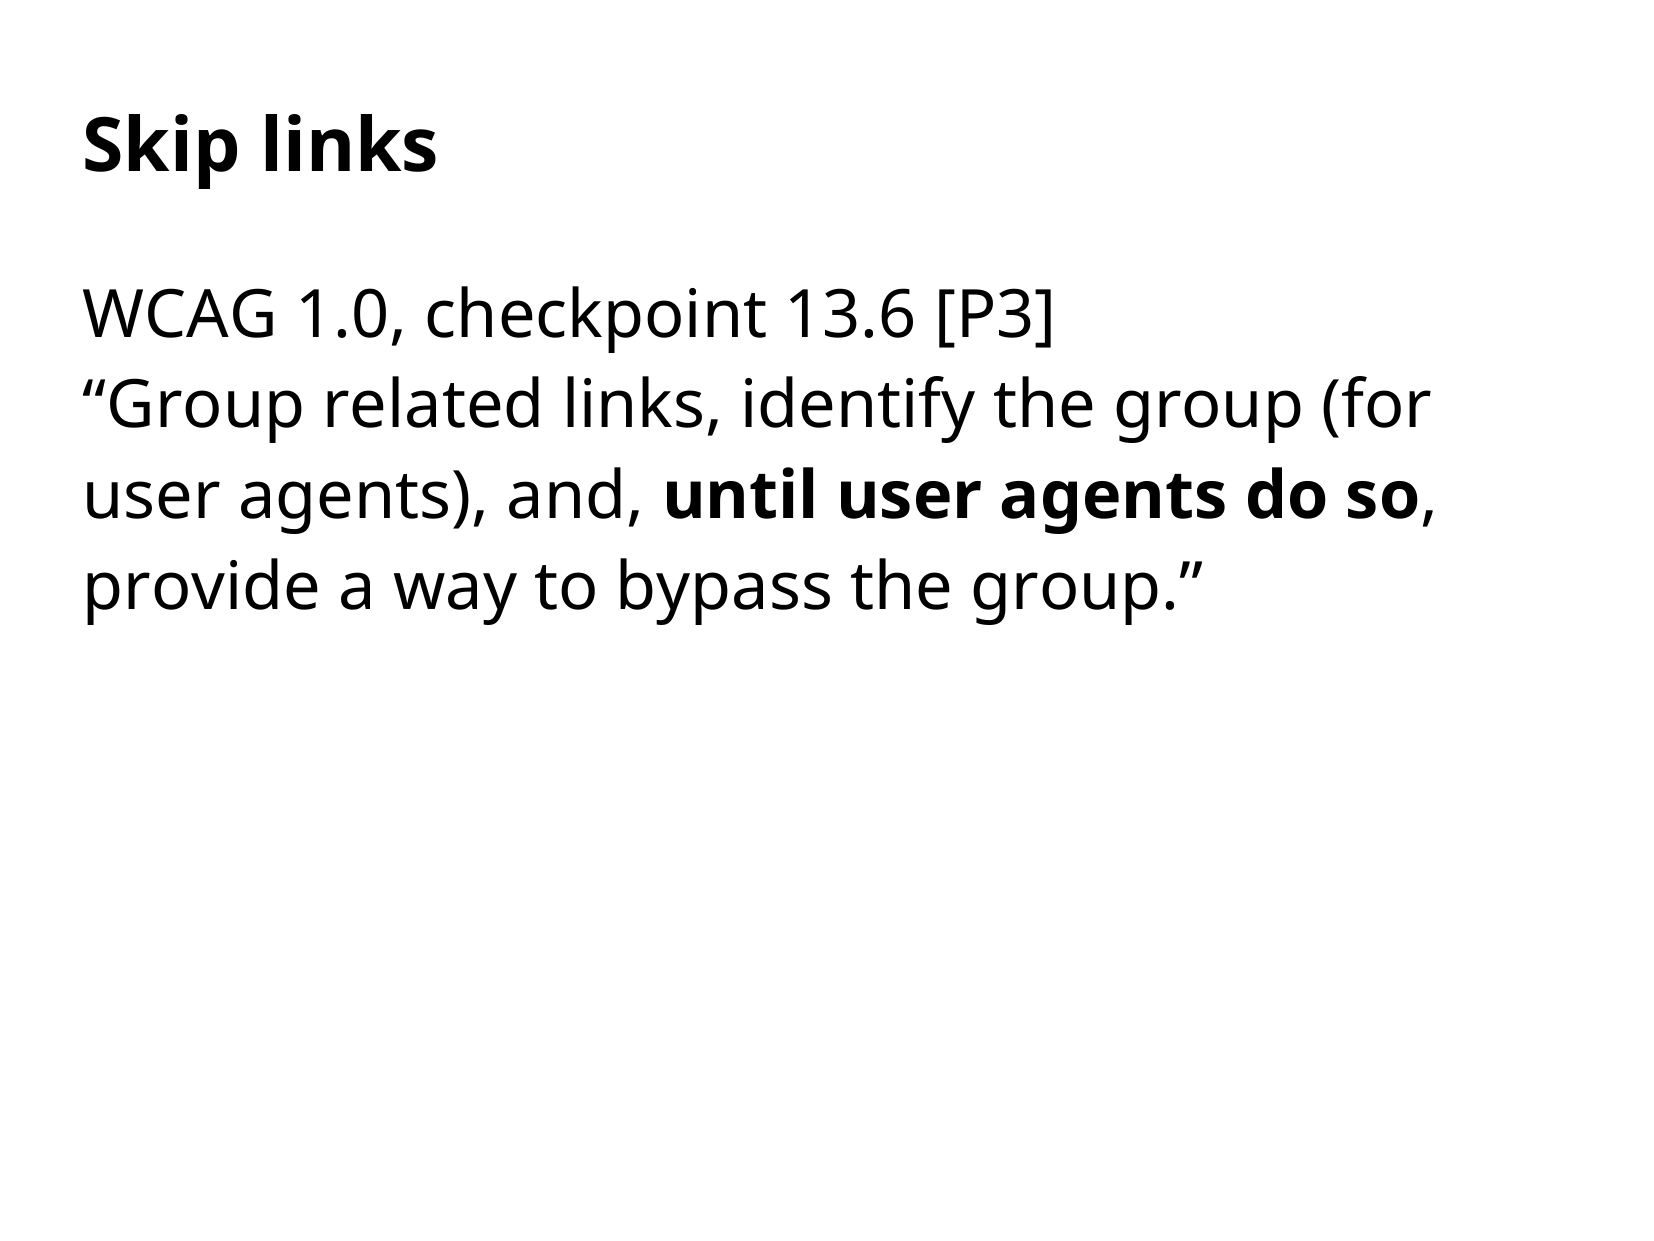

# Skip links
WCAG 1.0, checkpoint 13.6 [P3]
“Group related links, identify the group (for user agents), and, until user agents do so, provide a way to bypass the group.”